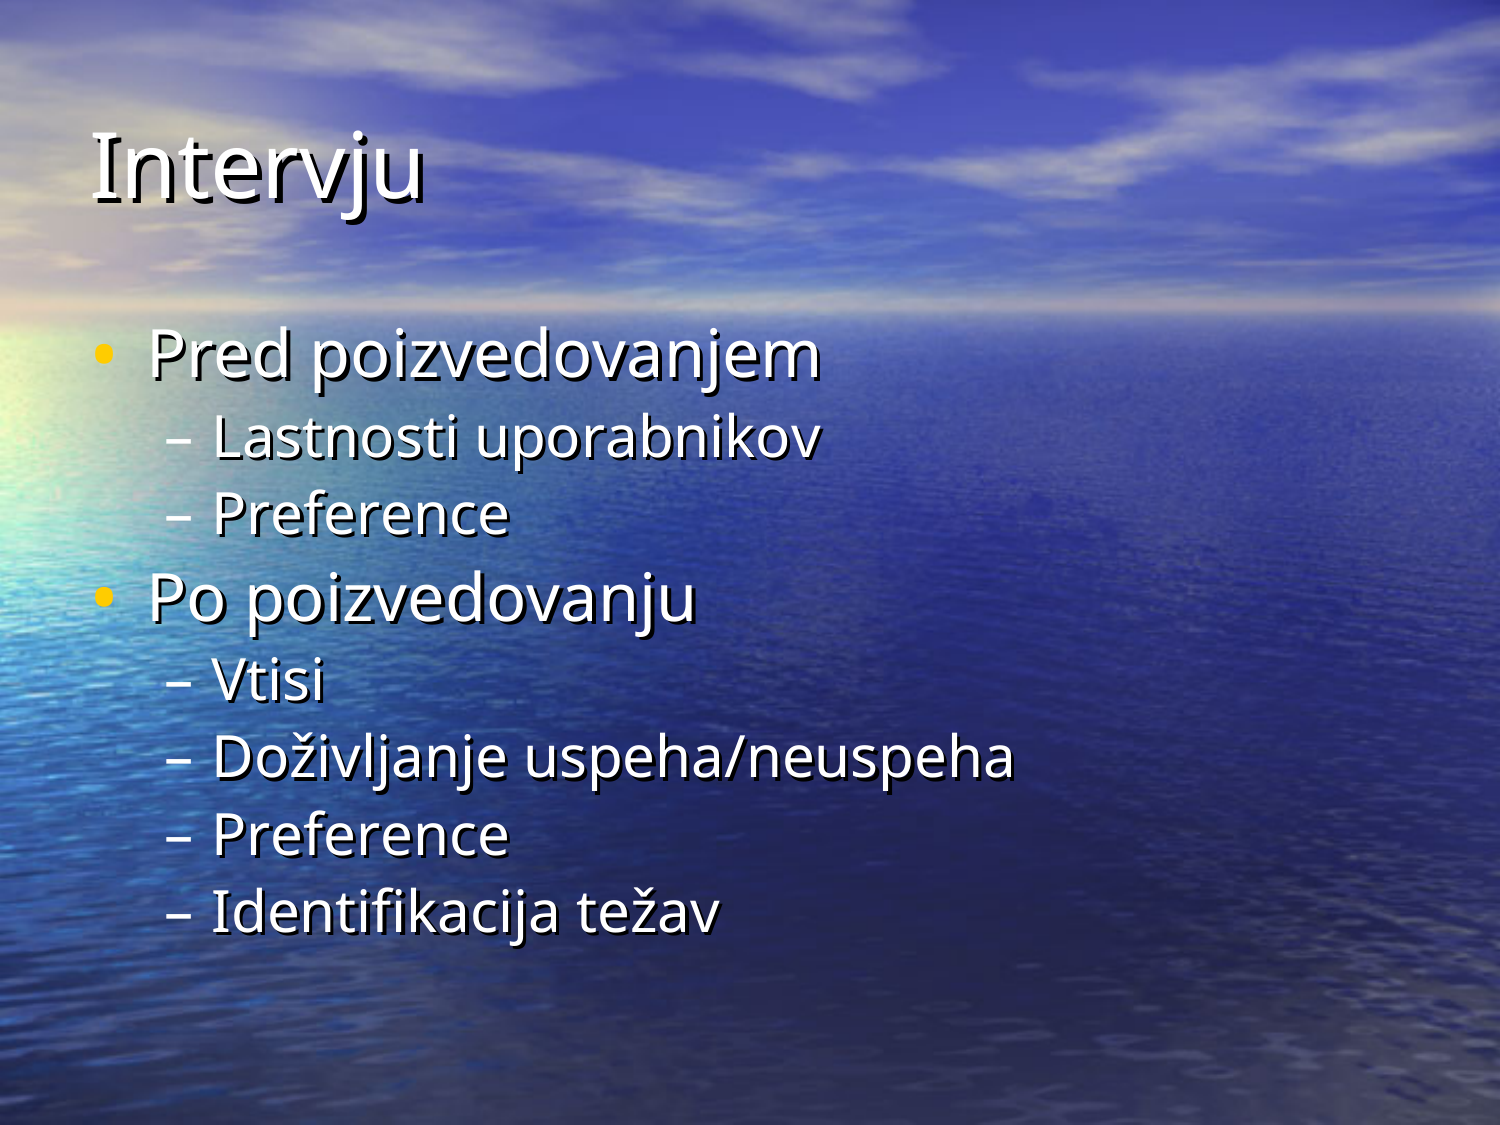

# Intervju
Pred poizvedovanjem
Lastnosti uporabnikov
Preference
Po poizvedovanju
Vtisi
Doživljanje uspeha/neuspeha
Preference
Identifikacija težav